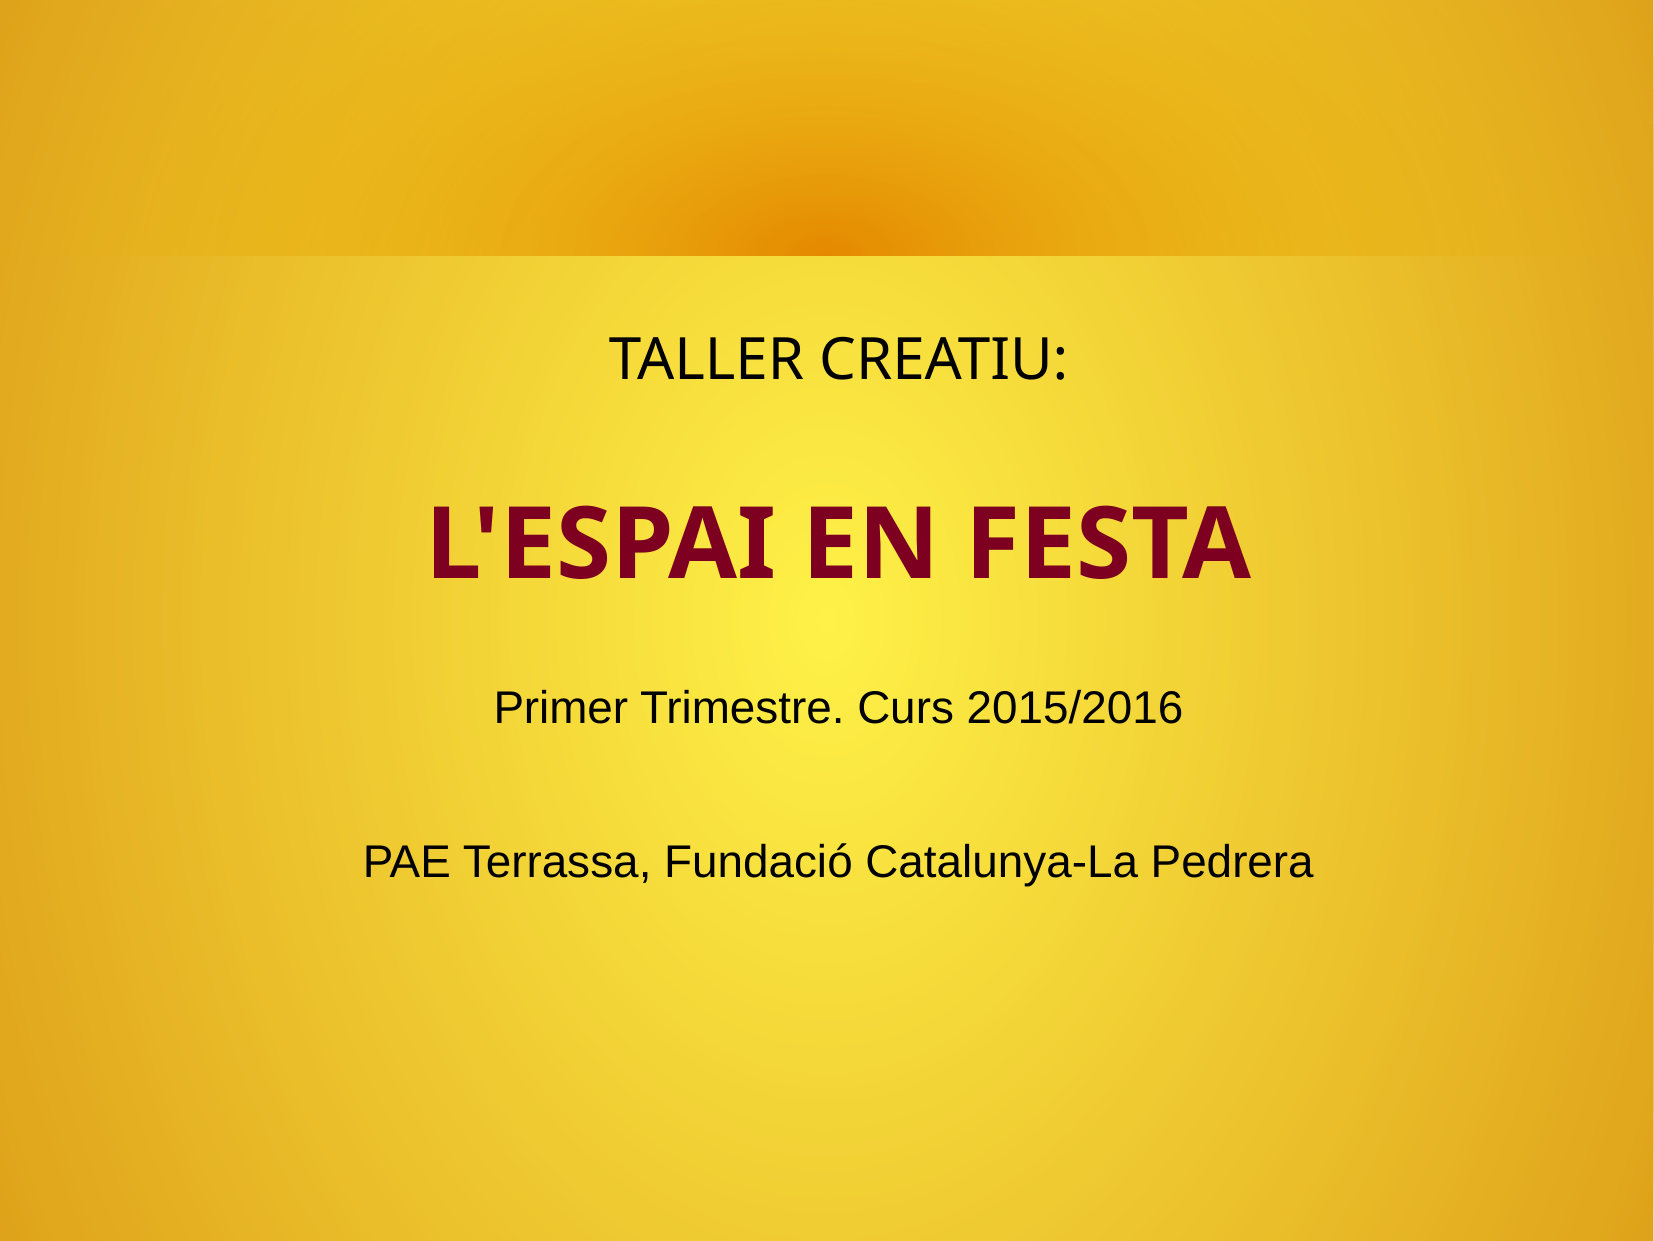

# TALLER CREATIU:
L'ESPAI EN FESTA
Primer Trimestre. Curs 2015/2016
PAE Terrassa, Fundació Catalunya-La Pedrera